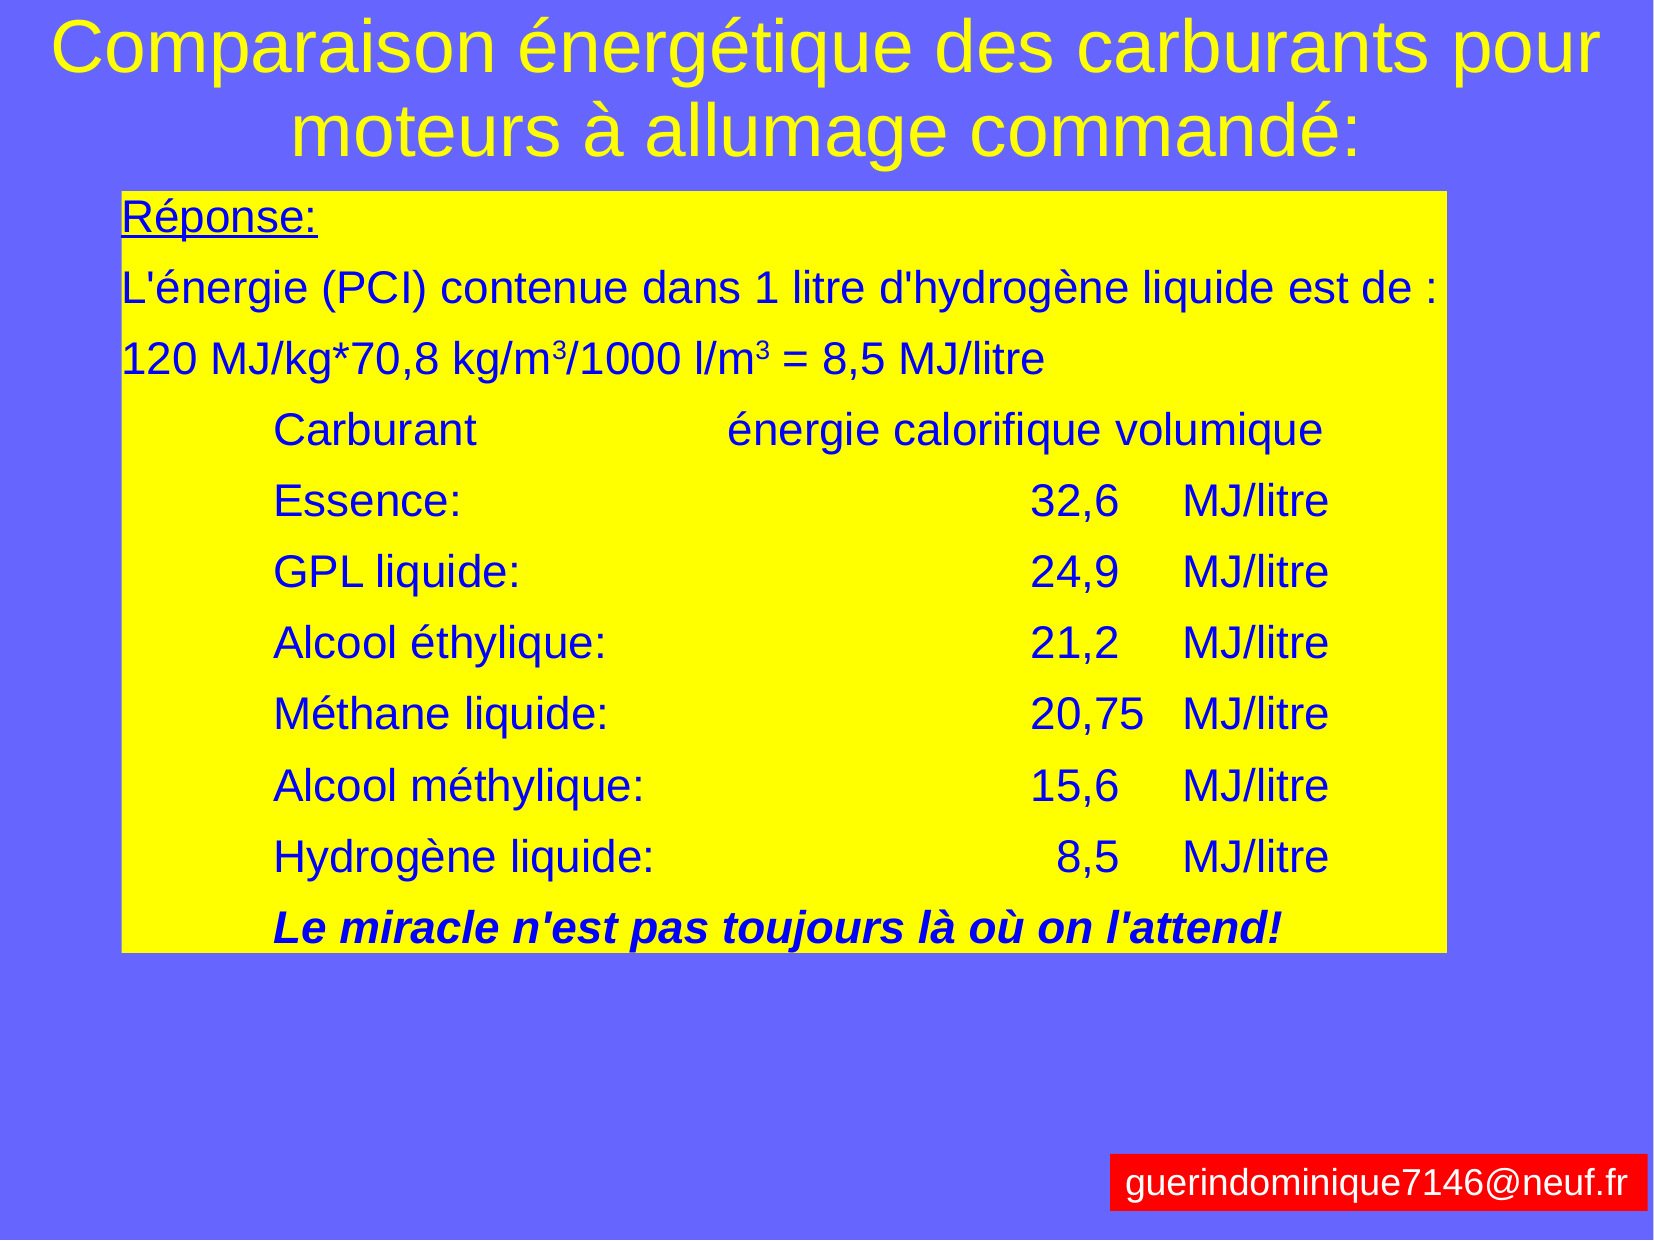

# Comparaison énergétique des carburants pour moteurs à allumage commandé:
Réponse:
L'énergie (PCI) contenue dans 1 litre d'hydrogène liquide est de :
120 MJ/kg*70,8 kg/m3/1000 l/m3 = 8,5 MJ/litre
	Carburant		énergie calorifique volumique
	Essence:				32,6 	MJ/litre
	GPL liquide:				24,9 	MJ/litre
	Alcool éthylique:			21,2 	MJ/litre
	Méthane liquide:			20,75	MJ/litre
	Alcool méthylique:			15,6 	MJ/litre
	Hydrogène liquide:			 8,5	MJ/litre
	Le miracle n'est pas toujours là où on l'attend!
guerindominique7146@neuf.fr